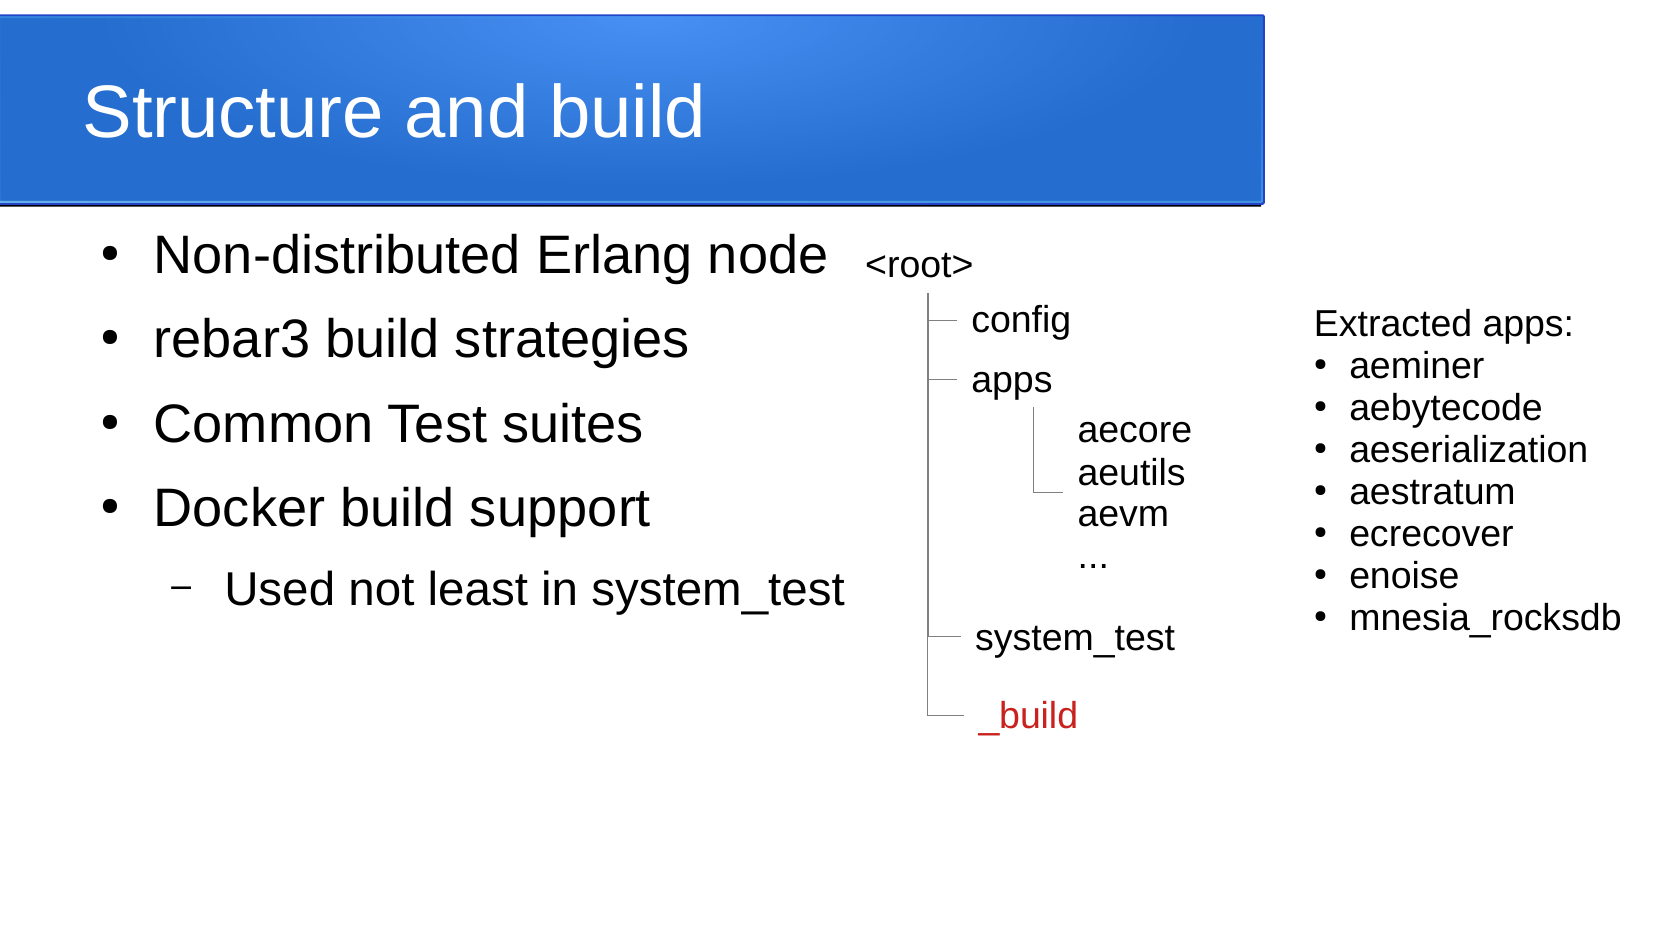

# Structure and build
Non-distributed Erlang node
rebar3 build strategies
Common Test suites
Docker build support
Used not least in system_test
<root>
config
Extracted apps:
aeminer
aebytecode
aeserialization
aestratum
ecrecover
enoise
mnesia_rocksdb
apps
aecore
aeutils
aevm
...
system_test
_build